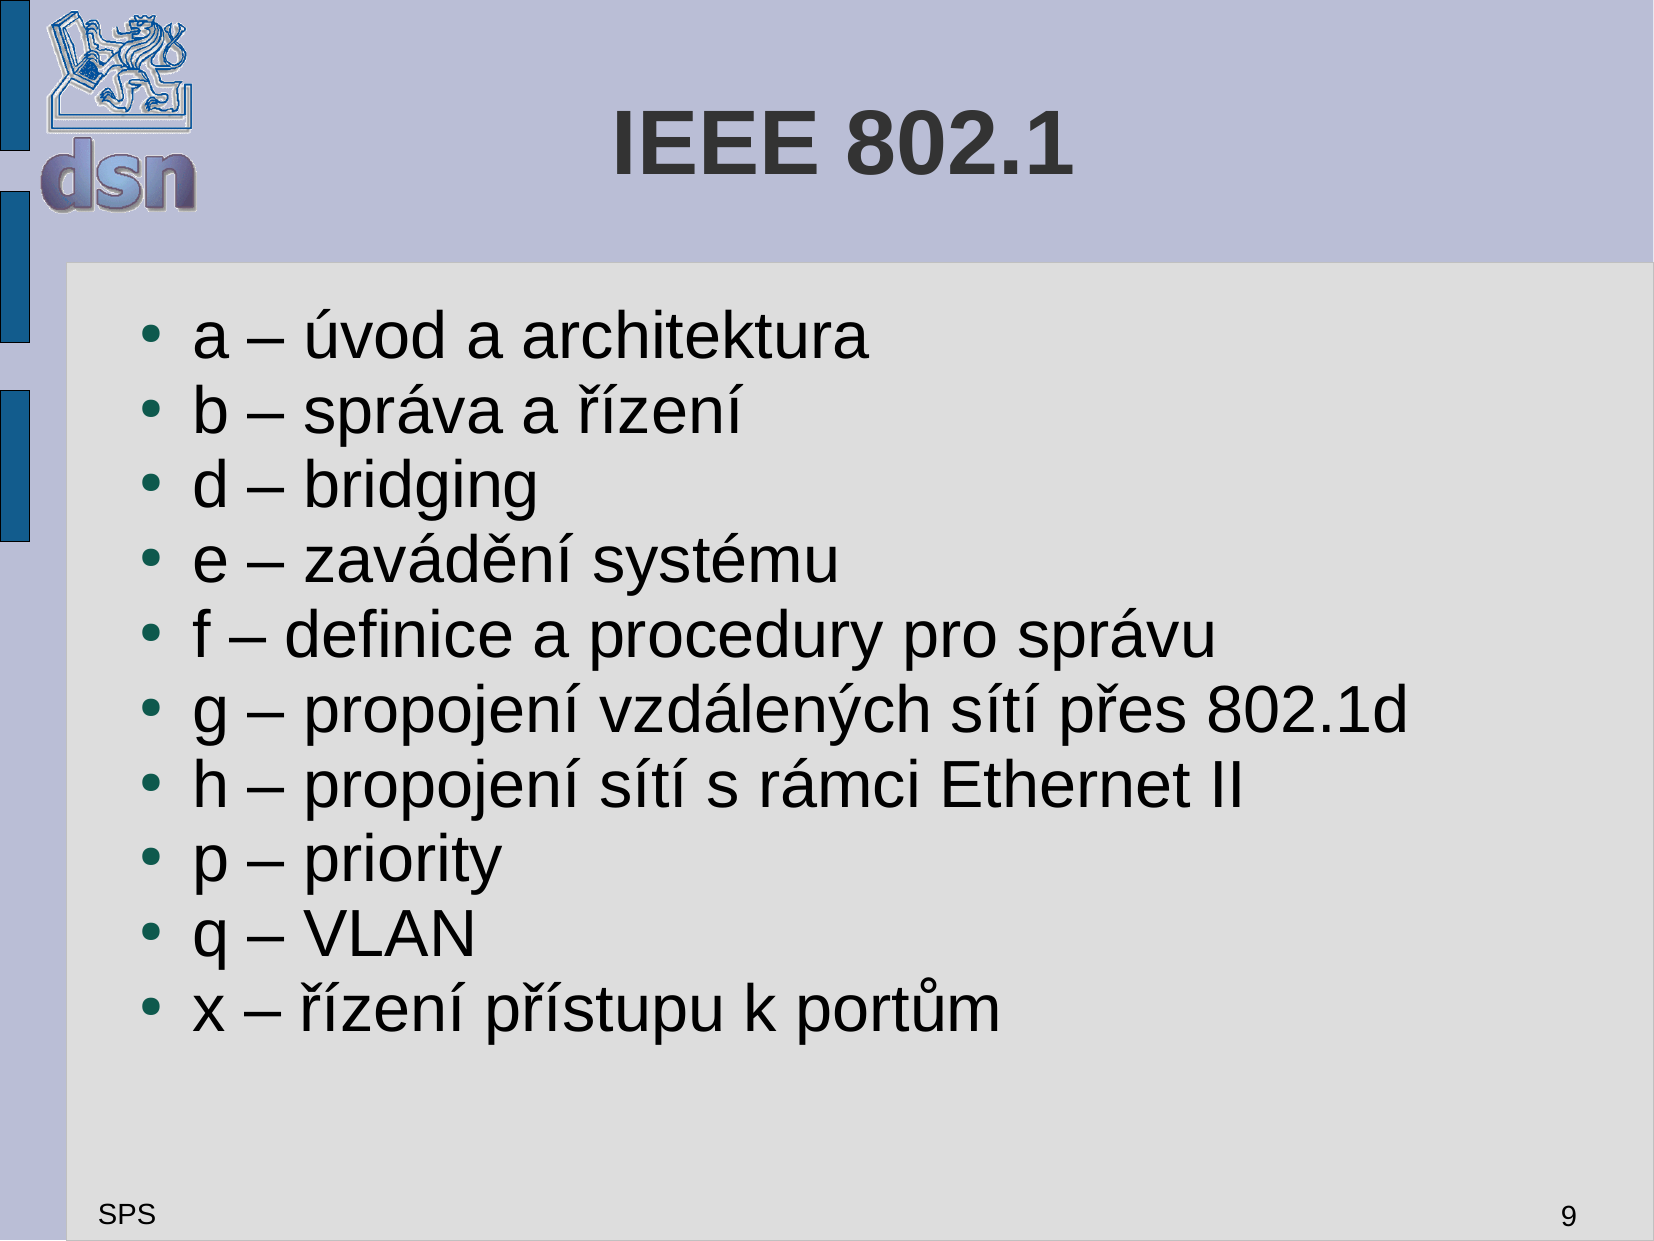

# IEEE 802.1
a – úvod a architektura
b – správa a řízení
d – bridging
e – zavádění systému
f – definice a procedury pro správu
g – propojení vzdálených sítí přes 802.1d
h – propojení sítí s rámci Ethernet II
p – priority
q – VLAN
x – řízení přístupu k portům